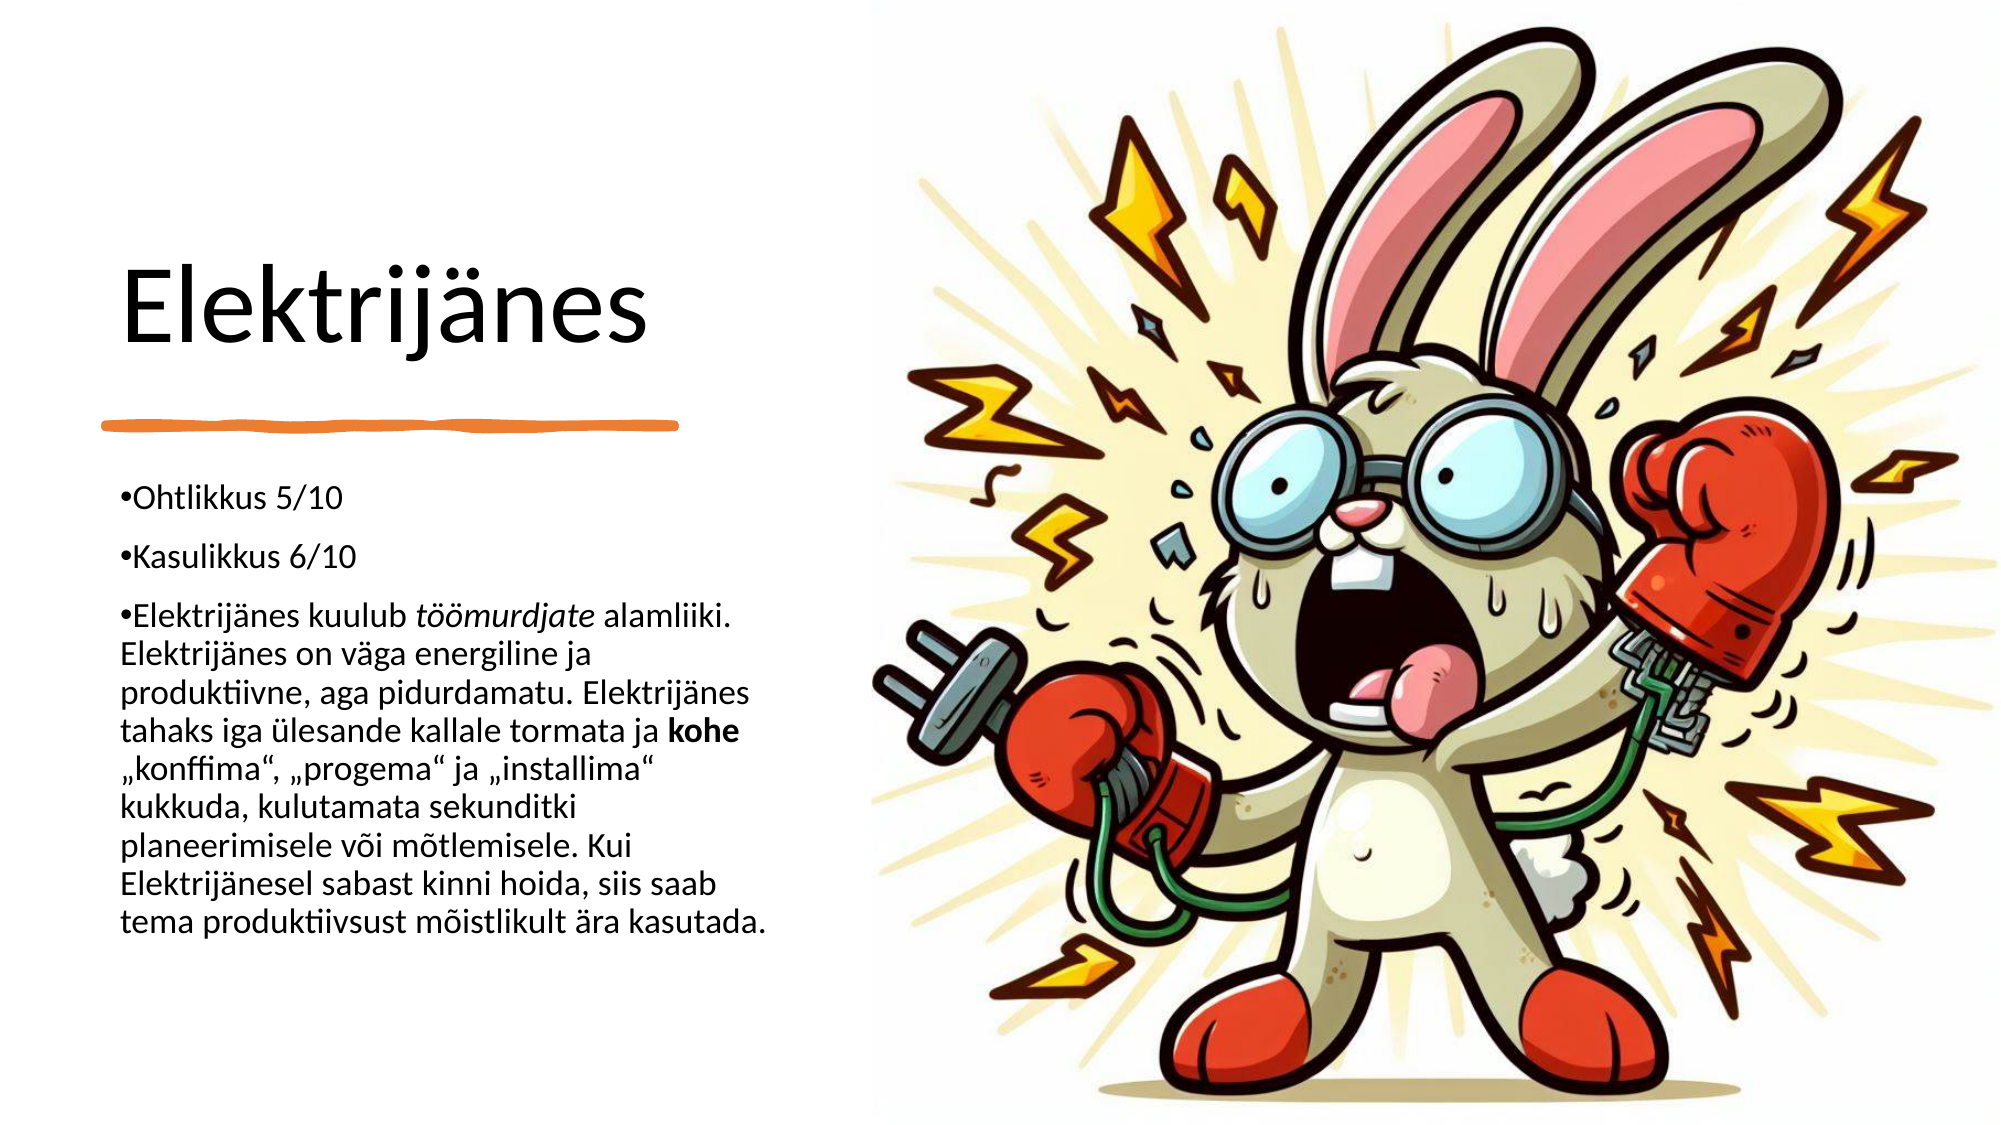

# Elektrijänes
Ohtlikkus 5/10
Kasulikkus 6/10
Elektrijänes kuulub töömurdjate alamliiki. Elektrijänes on väga energiline ja produktiivne, aga pidurdamatu. Elektrijänes tahaks iga ülesande kallale tormata ja kohe „konffima“, „progema“ ja „installima“ kukkuda, kulutamata sekunditki planeerimisele või mõtlemisele. Kui Elektrijänesel sabast kinni hoida, siis saab tema produktiivsust mõistlikult ära kasutada.